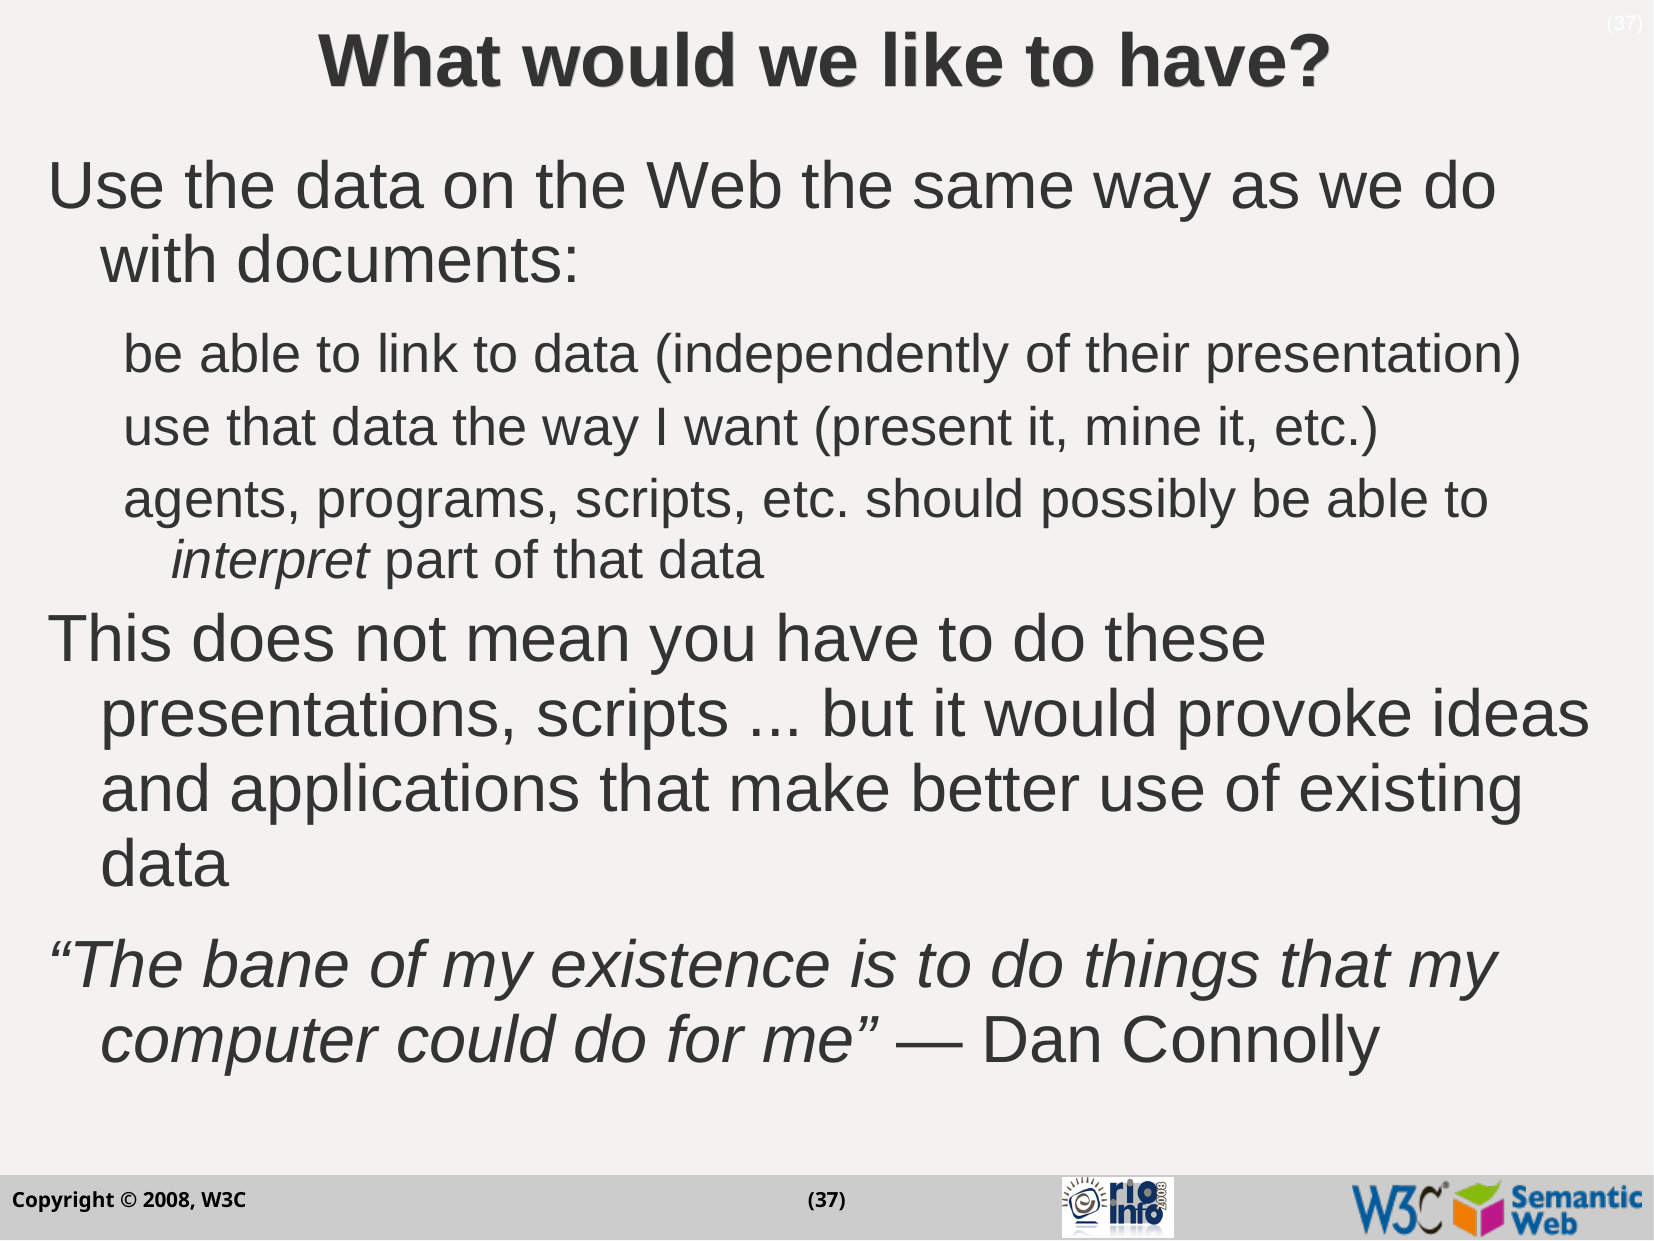

# What would we like to have?
Use the data on the Web the same way as we do with documents:
be able to link to data (independently of their presentation)
use that data the way I want (present it, mine it, etc.)
agents, programs, scripts, etc. should possibly be able to interpret part of that data
This does not mean you have to do these presentations, scripts ... but it would provoke ideas and applications that make better use of existing data
“The bane of my existence is to do things that my computer could do for me” — Dan Connolly